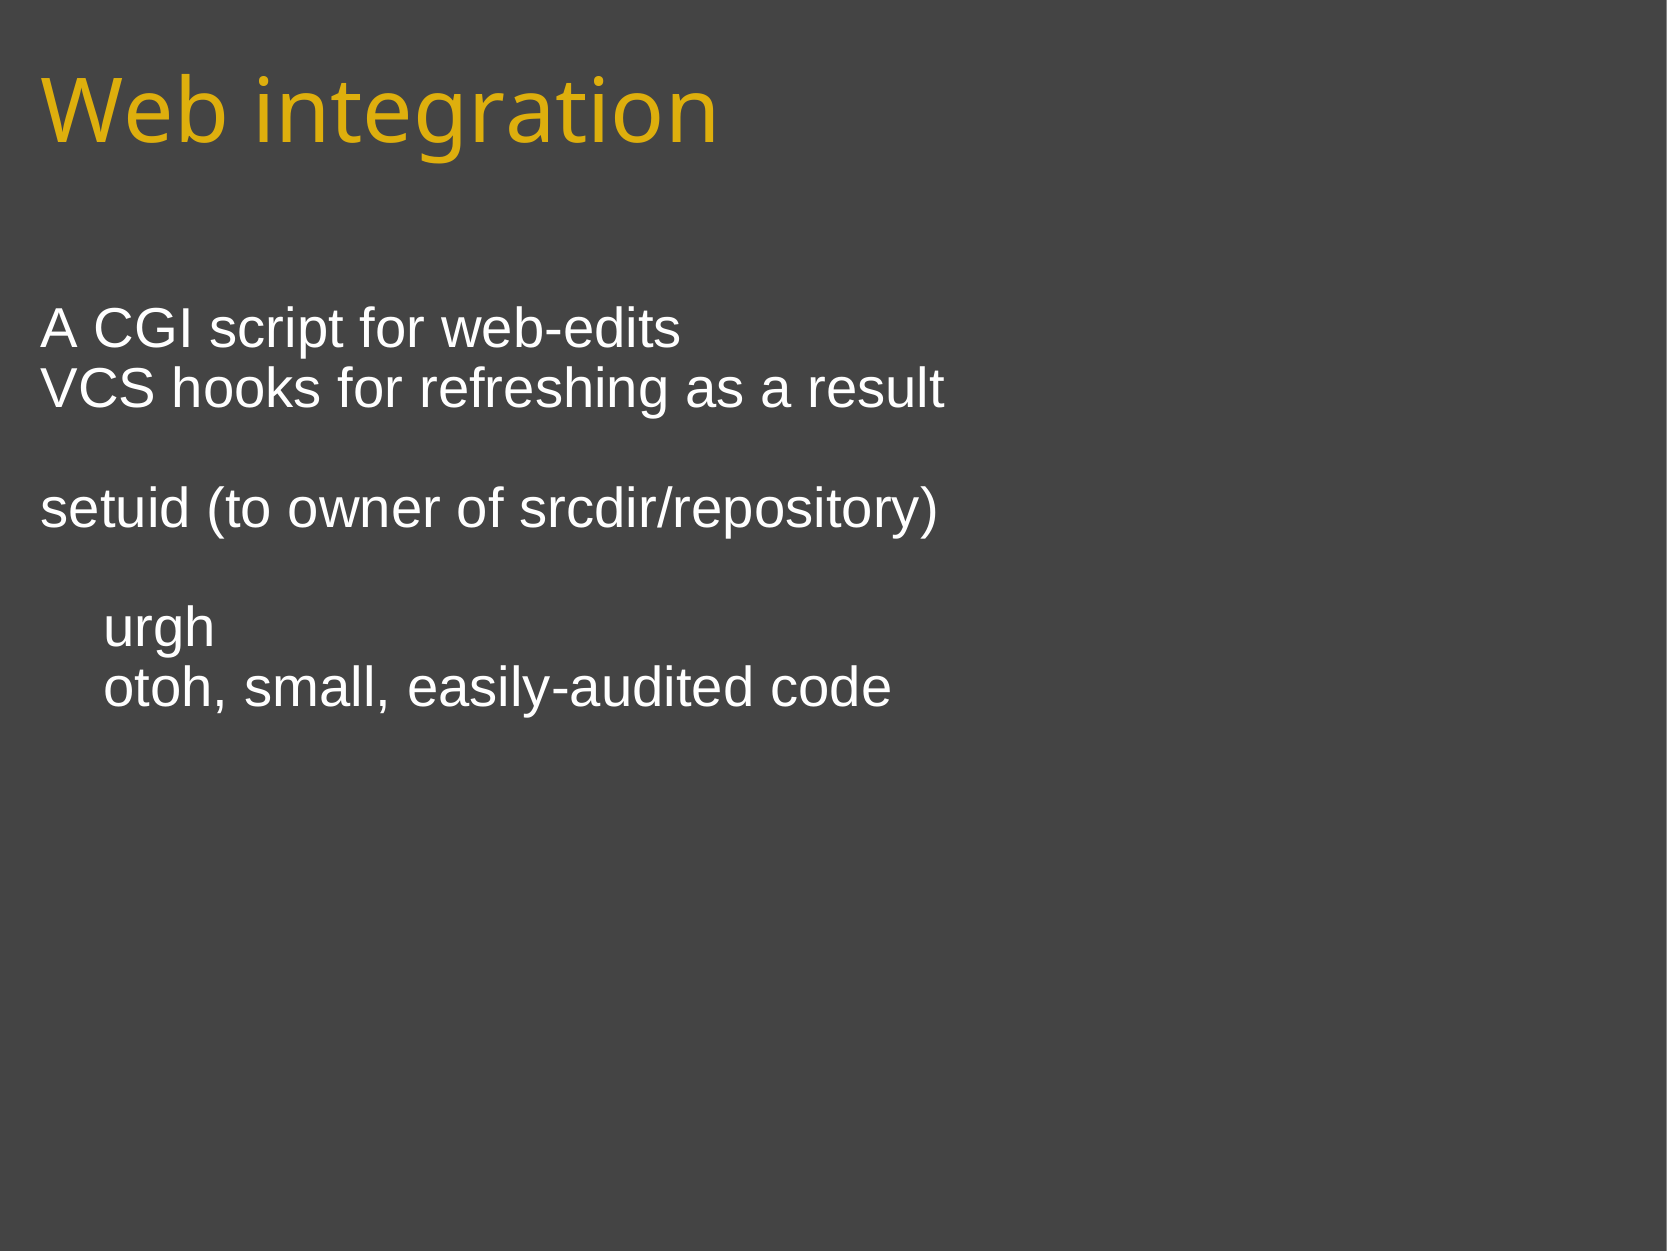

# Web integration
A CGI script for web-edits
VCS hooks for refreshing as a result
setuid (to owner of srcdir/repository)
    urgh
    otoh, small, easily-audited code